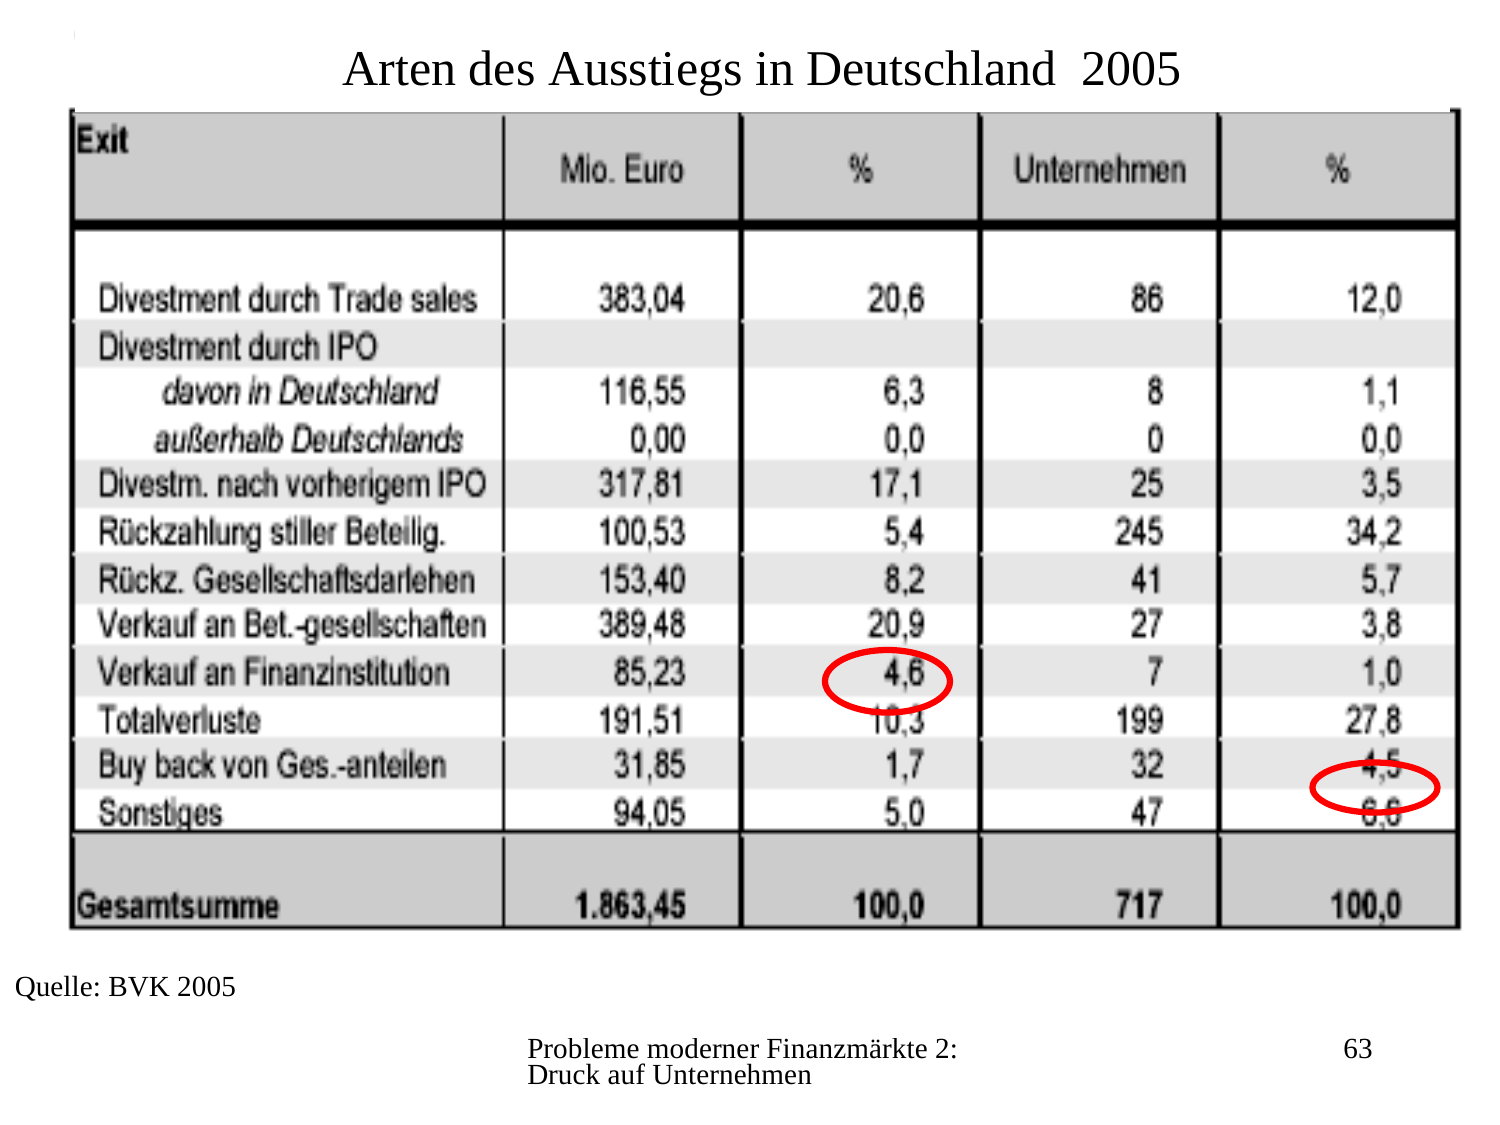

Arten des Ausstiegs in Deutschland 2005
Quelle: BVK 2005
Probleme moderner Finanzmärkte 2: Druck auf Unternehmen
63